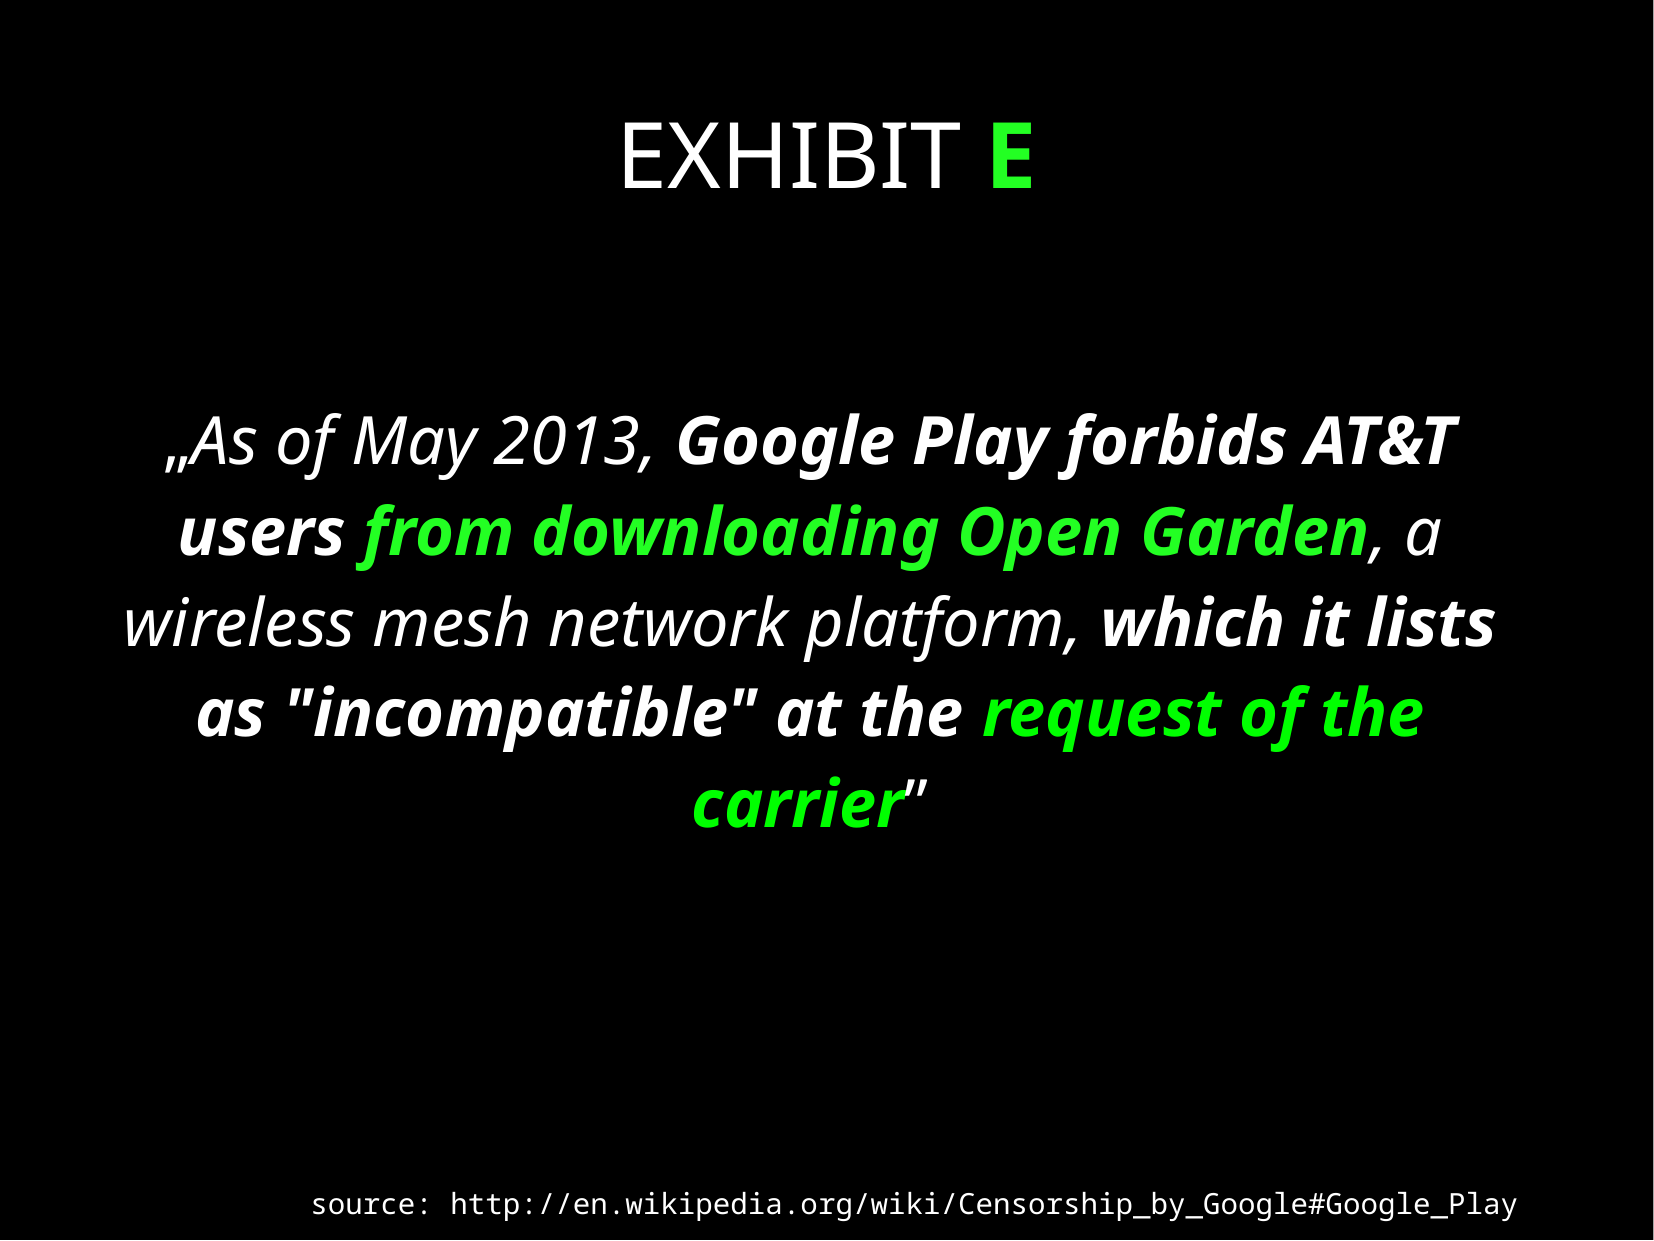

EXHIBIT E
# „As of May 2013, Google Play forbids AT&T users from downloading Open Garden, a wireless mesh network platform, which it lists as "incompatible" at the request of the carrier”
source: http://en.wikipedia.org/wiki/Censorship_by_Google#Google_Play